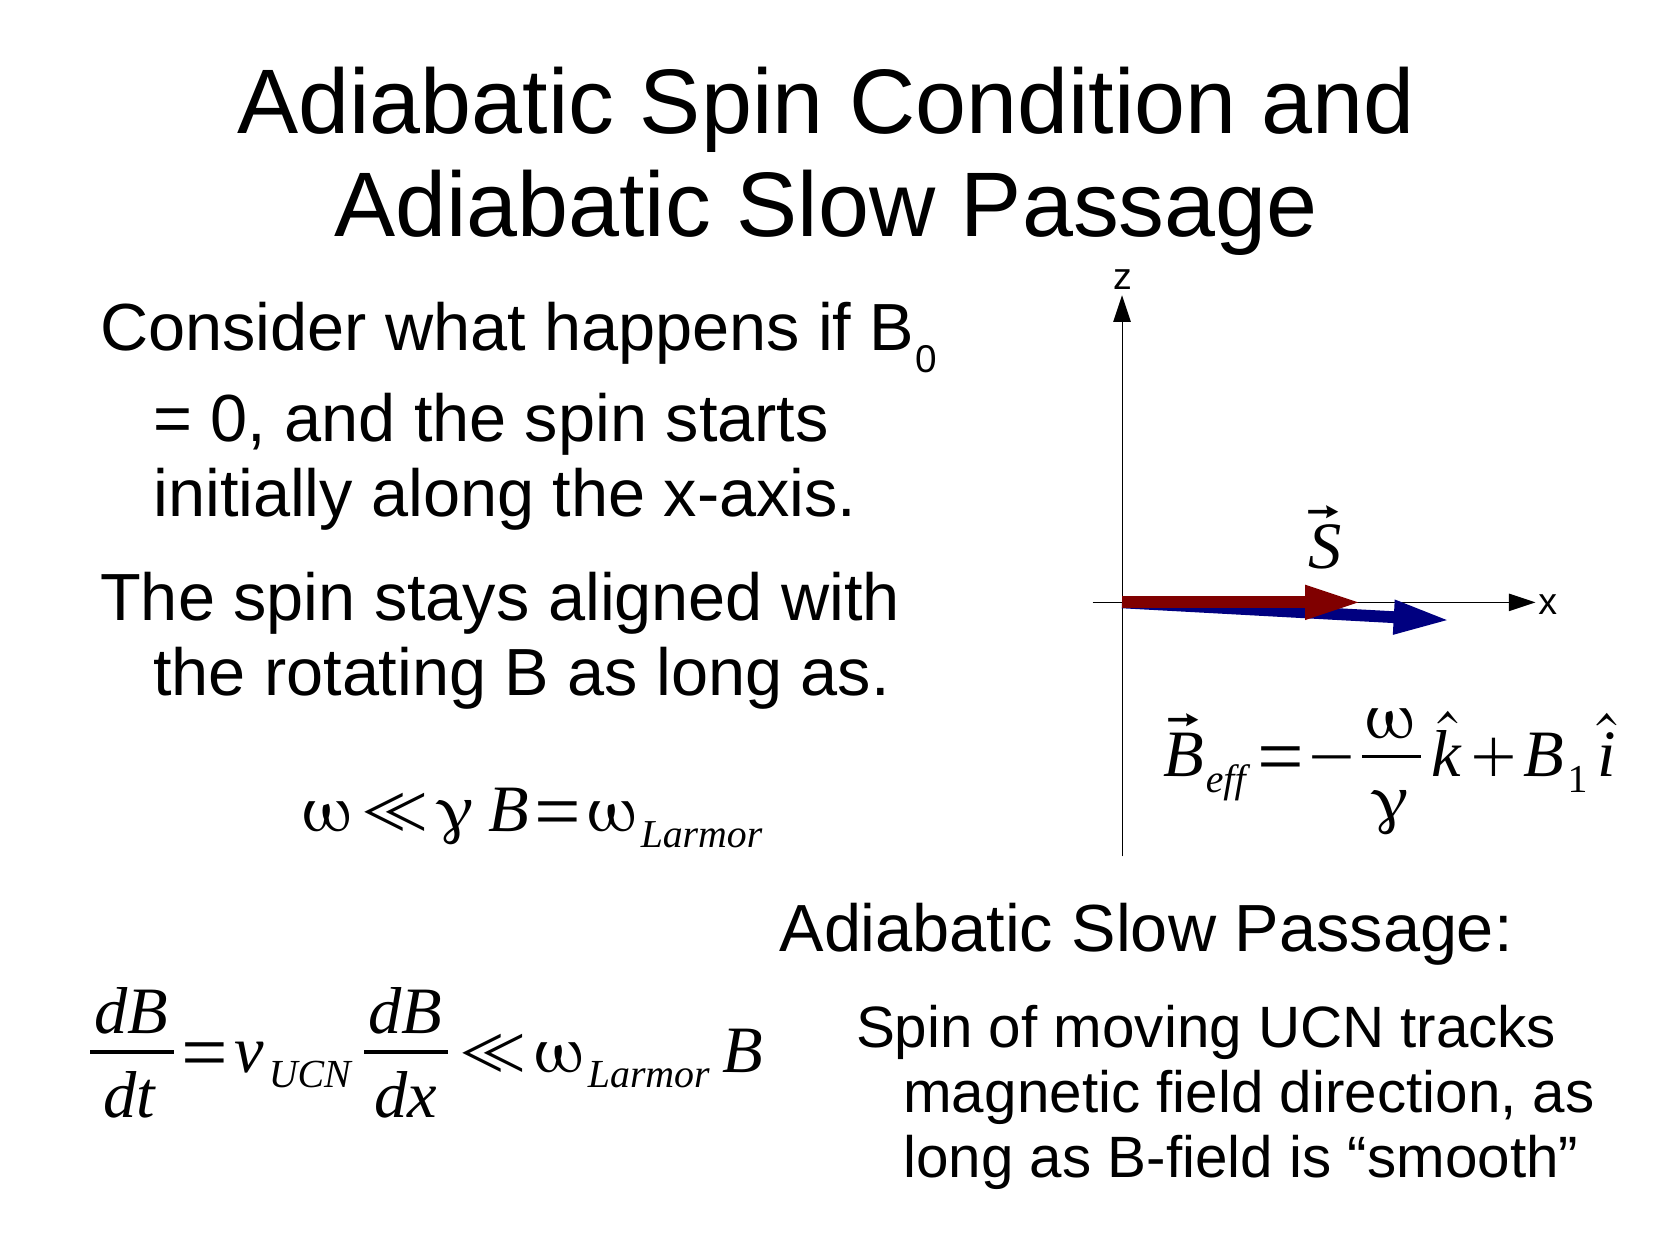

# Adiabatic Spin Condition and Adiabatic Slow Passage
z
Consider what happens if B0 = 0, and the spin starts initially along the x-axis.
The spin stays aligned with the rotating B as long as.
x
Adiabatic Slow Passage:
Spin of moving UCN tracks magnetic field direction, as long as B-field is “smooth”